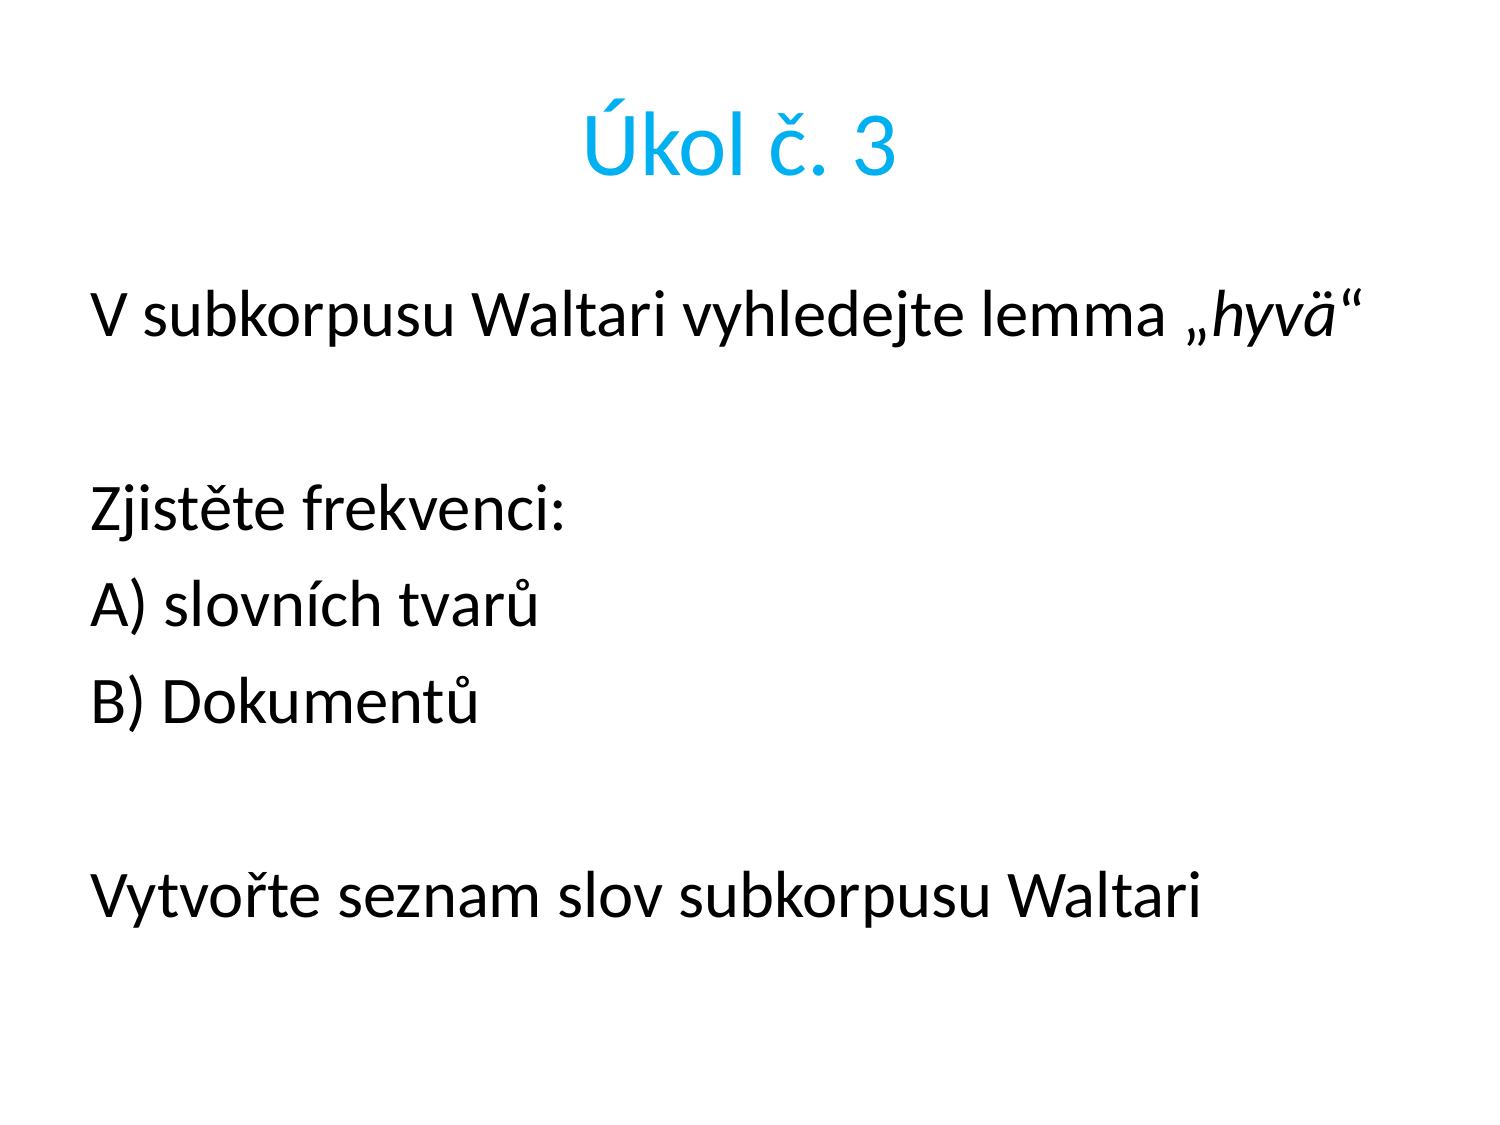

# Úkol č. 3
V subkorpusu Waltari vyhledejte lemma „hyvä“
Zjistěte frekvenci:
A) slovních tvarů
B) Dokumentů
Vytvořte seznam slov subkorpusu Waltari